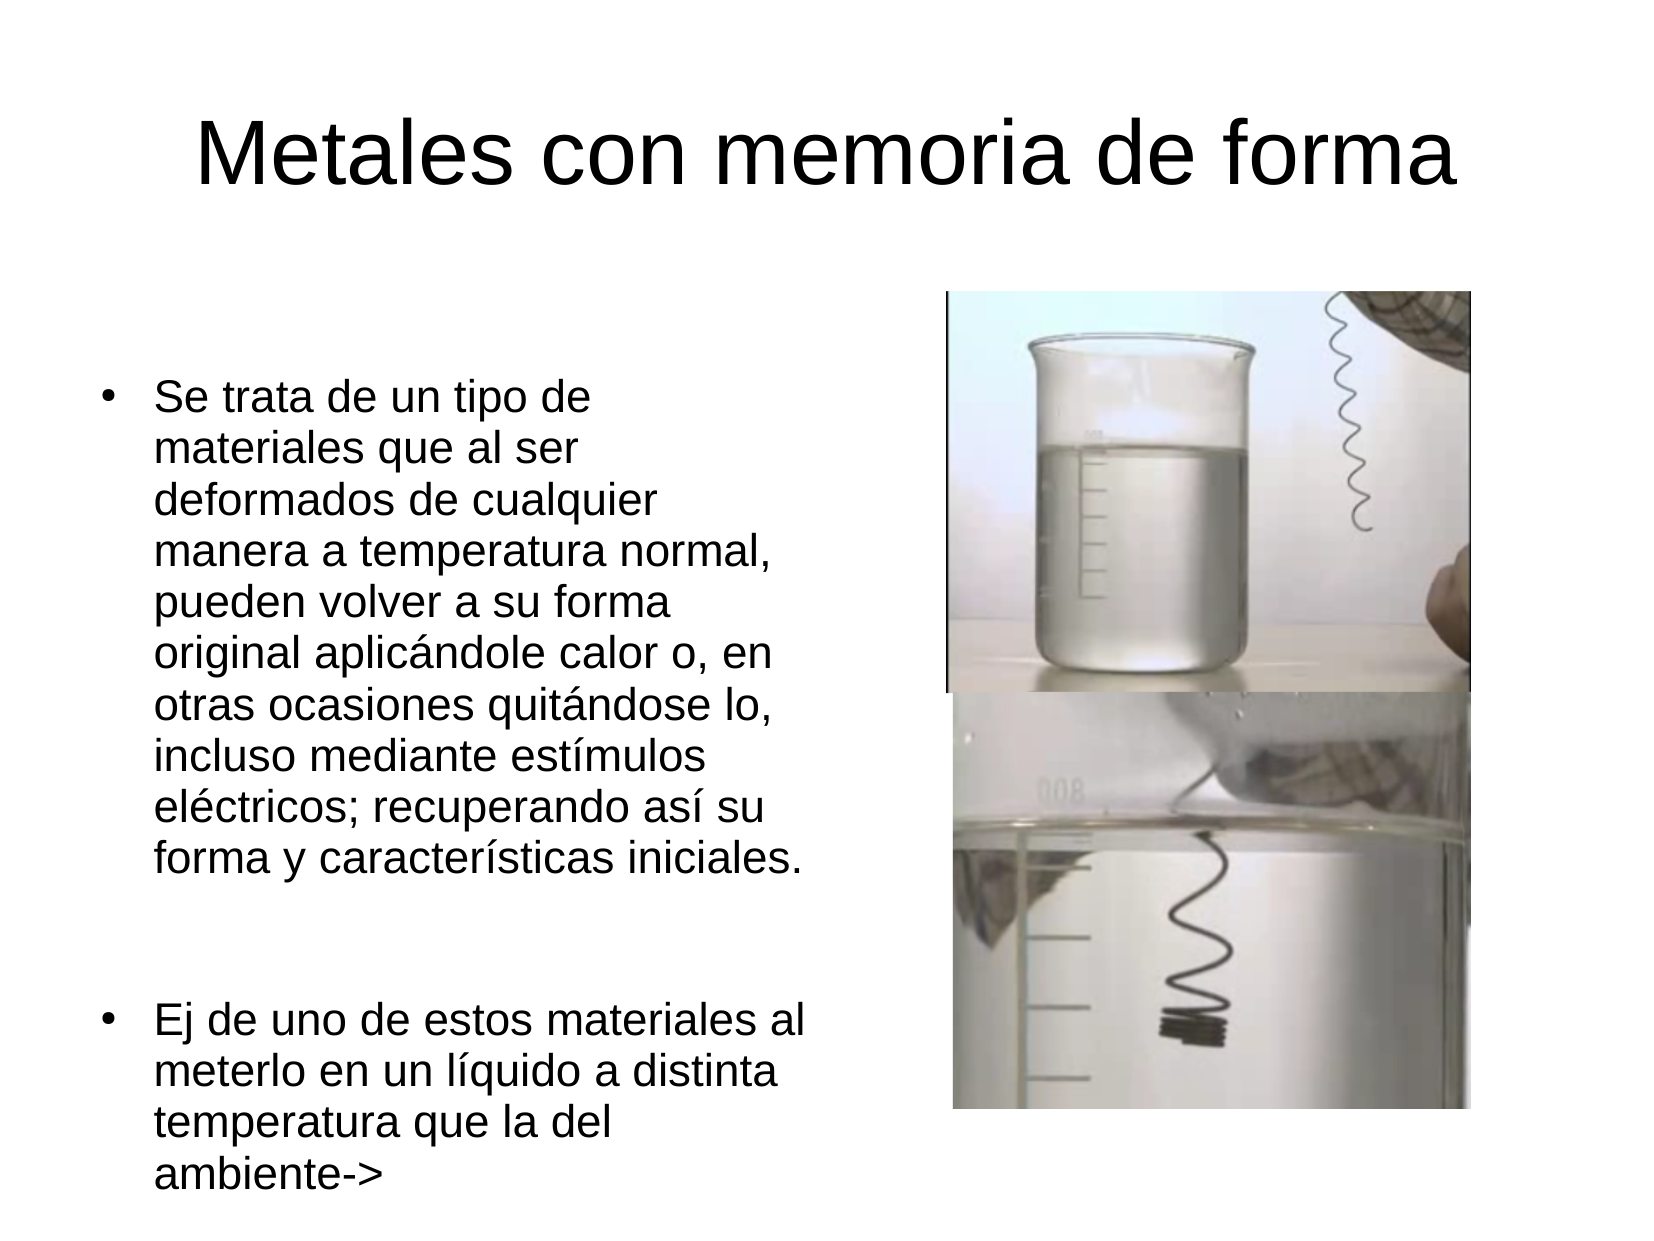

# Metales con memoria de forma
Se trata de un tipo de materiales que al ser deformados de cualquier manera a temperatura normal, pueden volver a su forma original aplicándole calor o, en otras ocasiones quitándose lo, incluso mediante estímulos eléctricos; recuperando así su forma y características iniciales.
Ej de uno de estos materiales al meterlo en un líquido a distinta temperatura que la del ambiente->